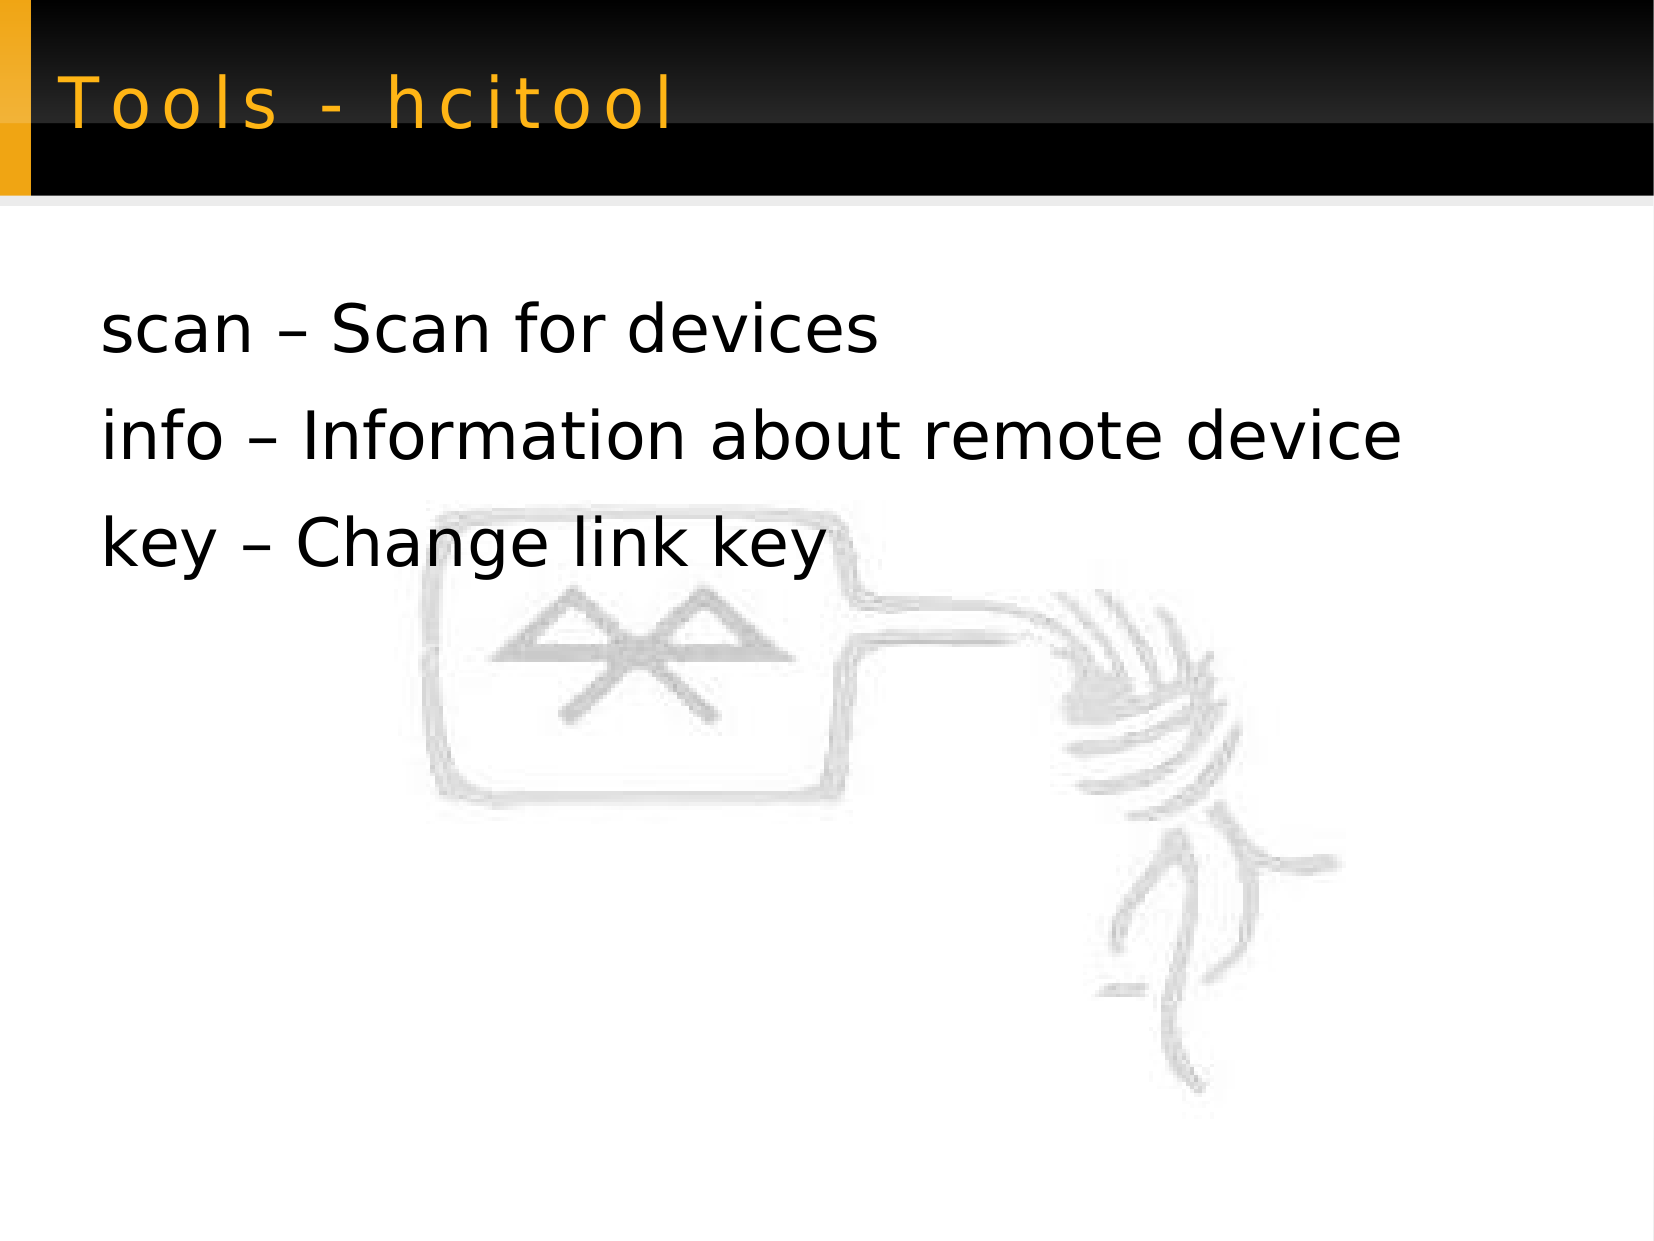

# Tools - hcitool
scan – Scan for devices
info – Information about remote device
key – Change link key